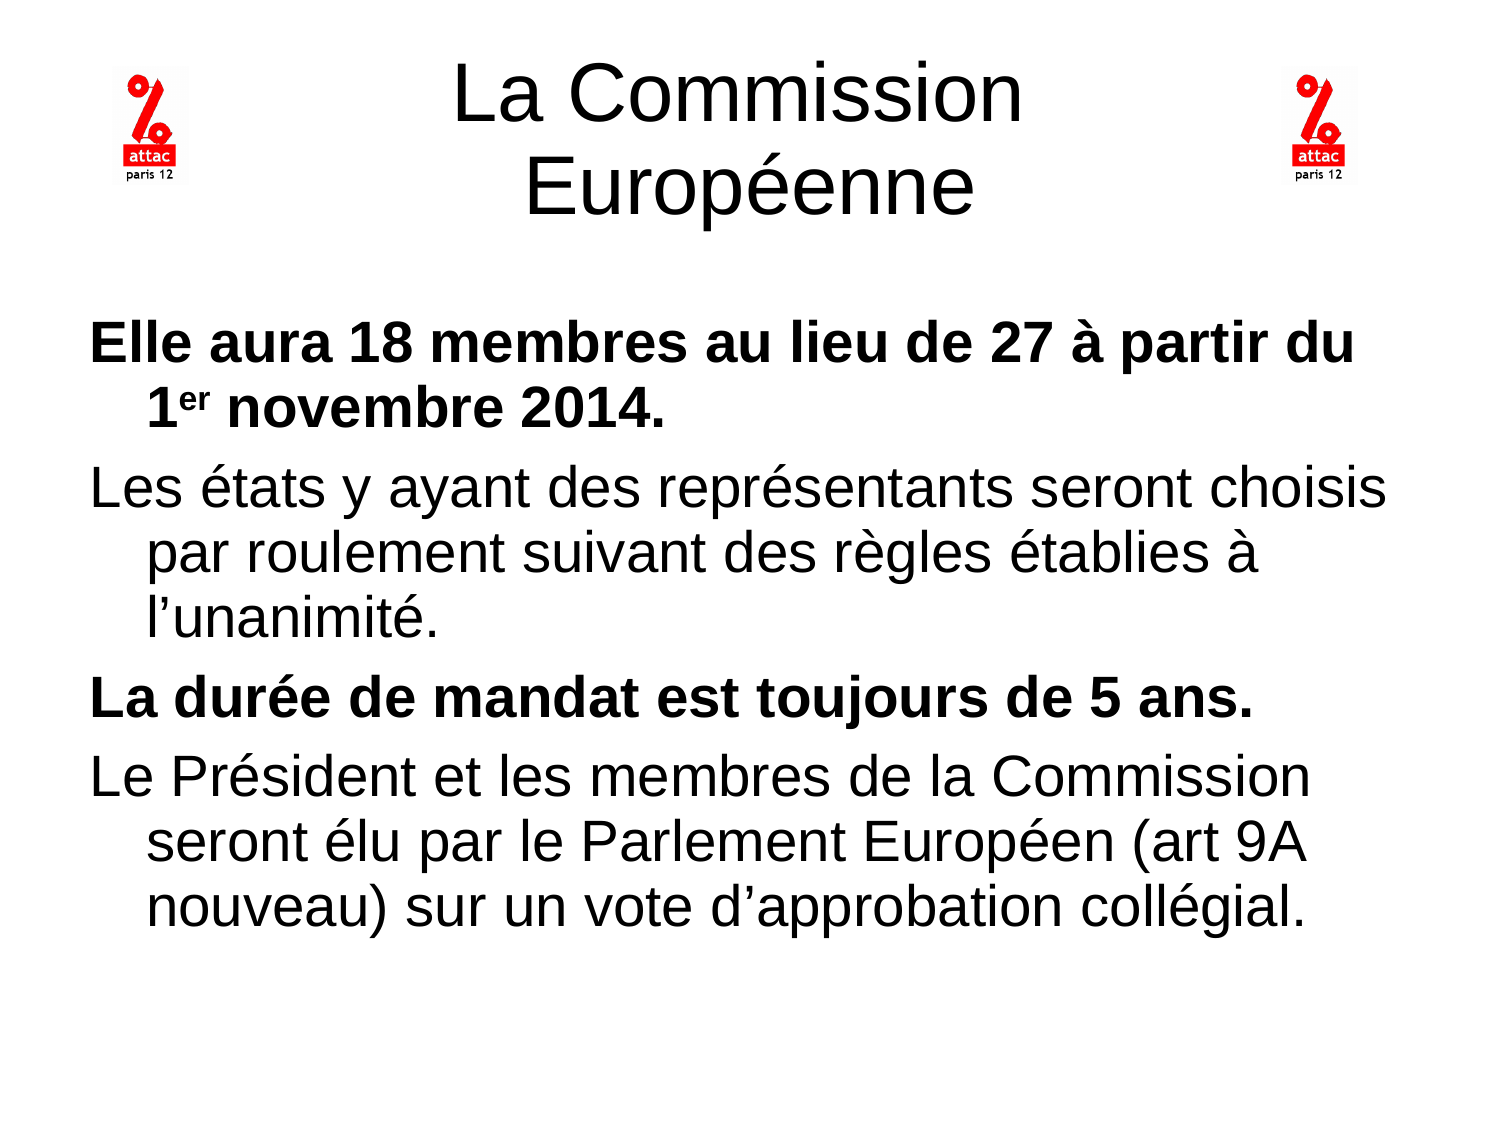

# La Commission Européenne
Elle aura 18 membres au lieu de 27 à partir du 1er novembre 2014.
Les états y ayant des représentants seront choisis par roulement suivant des règles établies à l’unanimité.
La durée de mandat est toujours de 5 ans.
Le Président et les membres de la Commission seront élu par le Parlement Européen (art 9A nouveau) sur un vote d’approbation collégial.